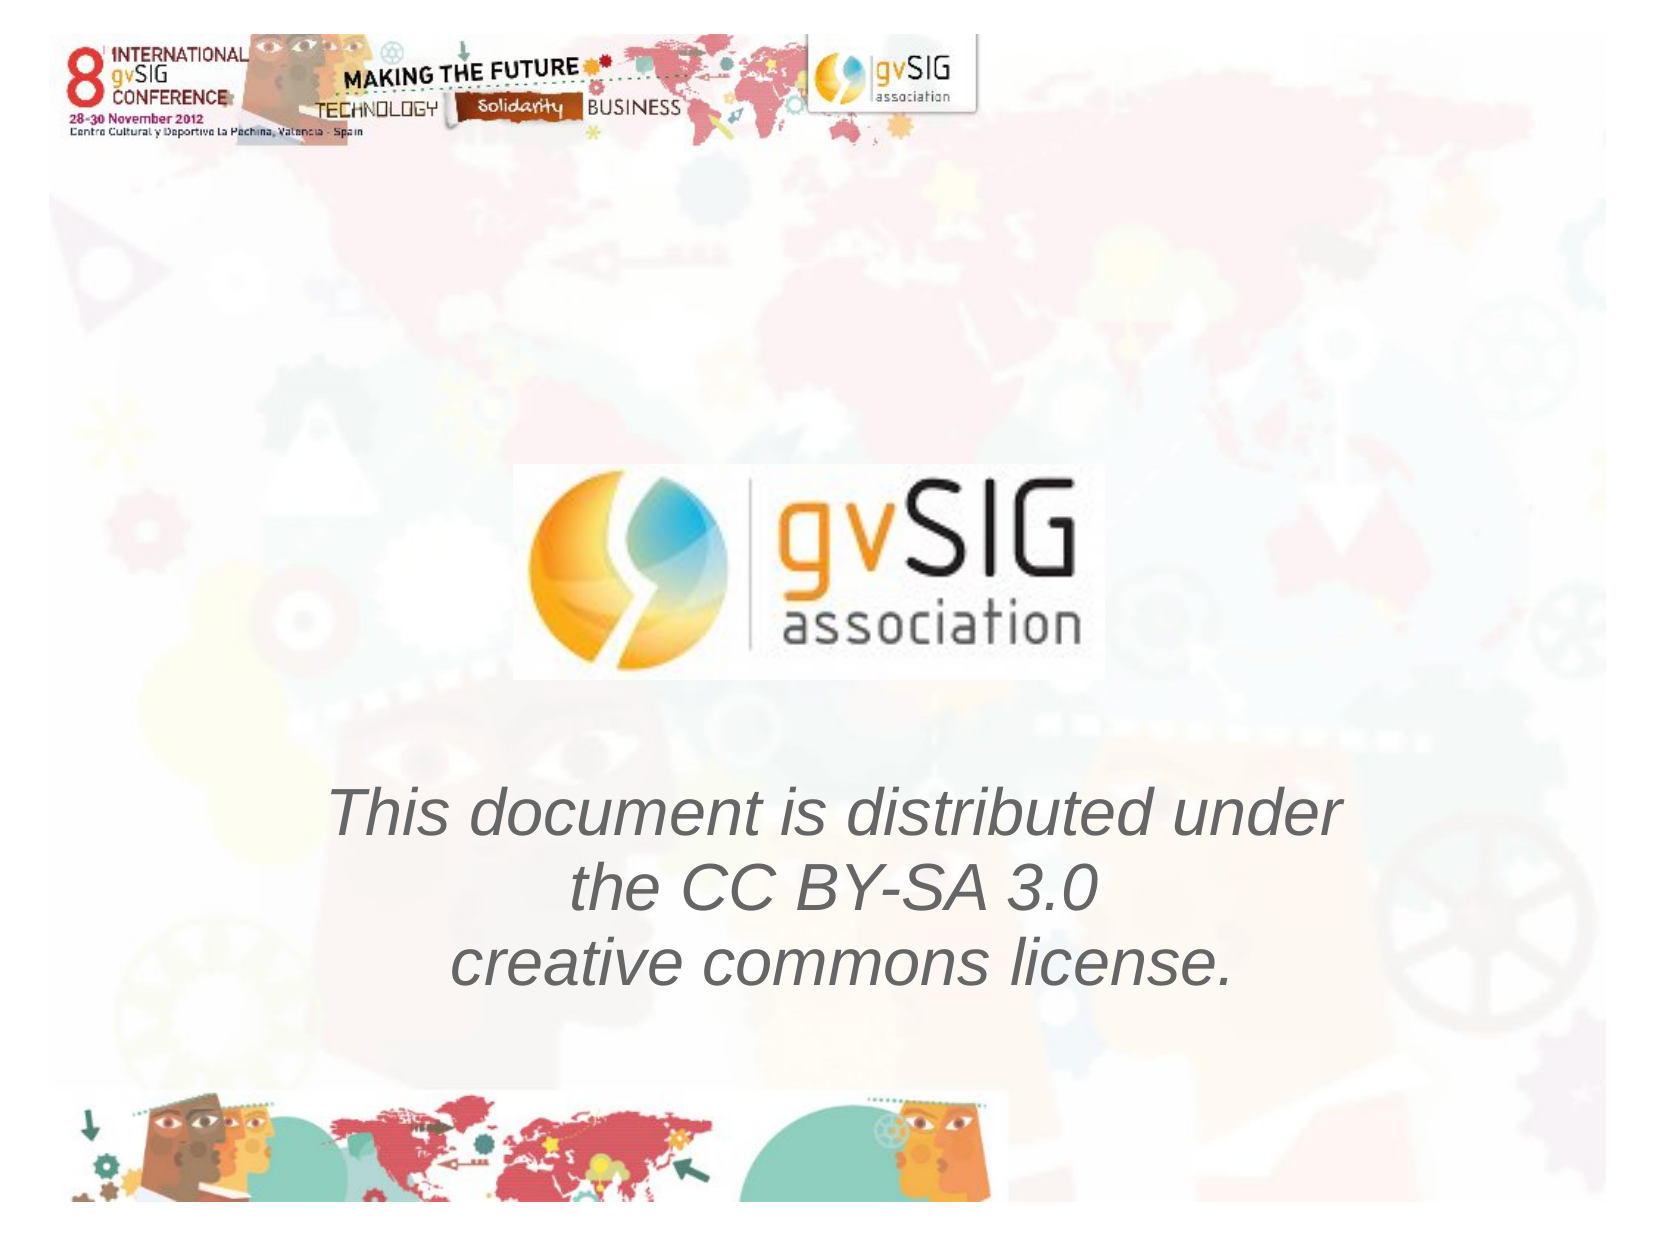

This document is distributed under the CC BY-SA 3.0
 creative commons license.